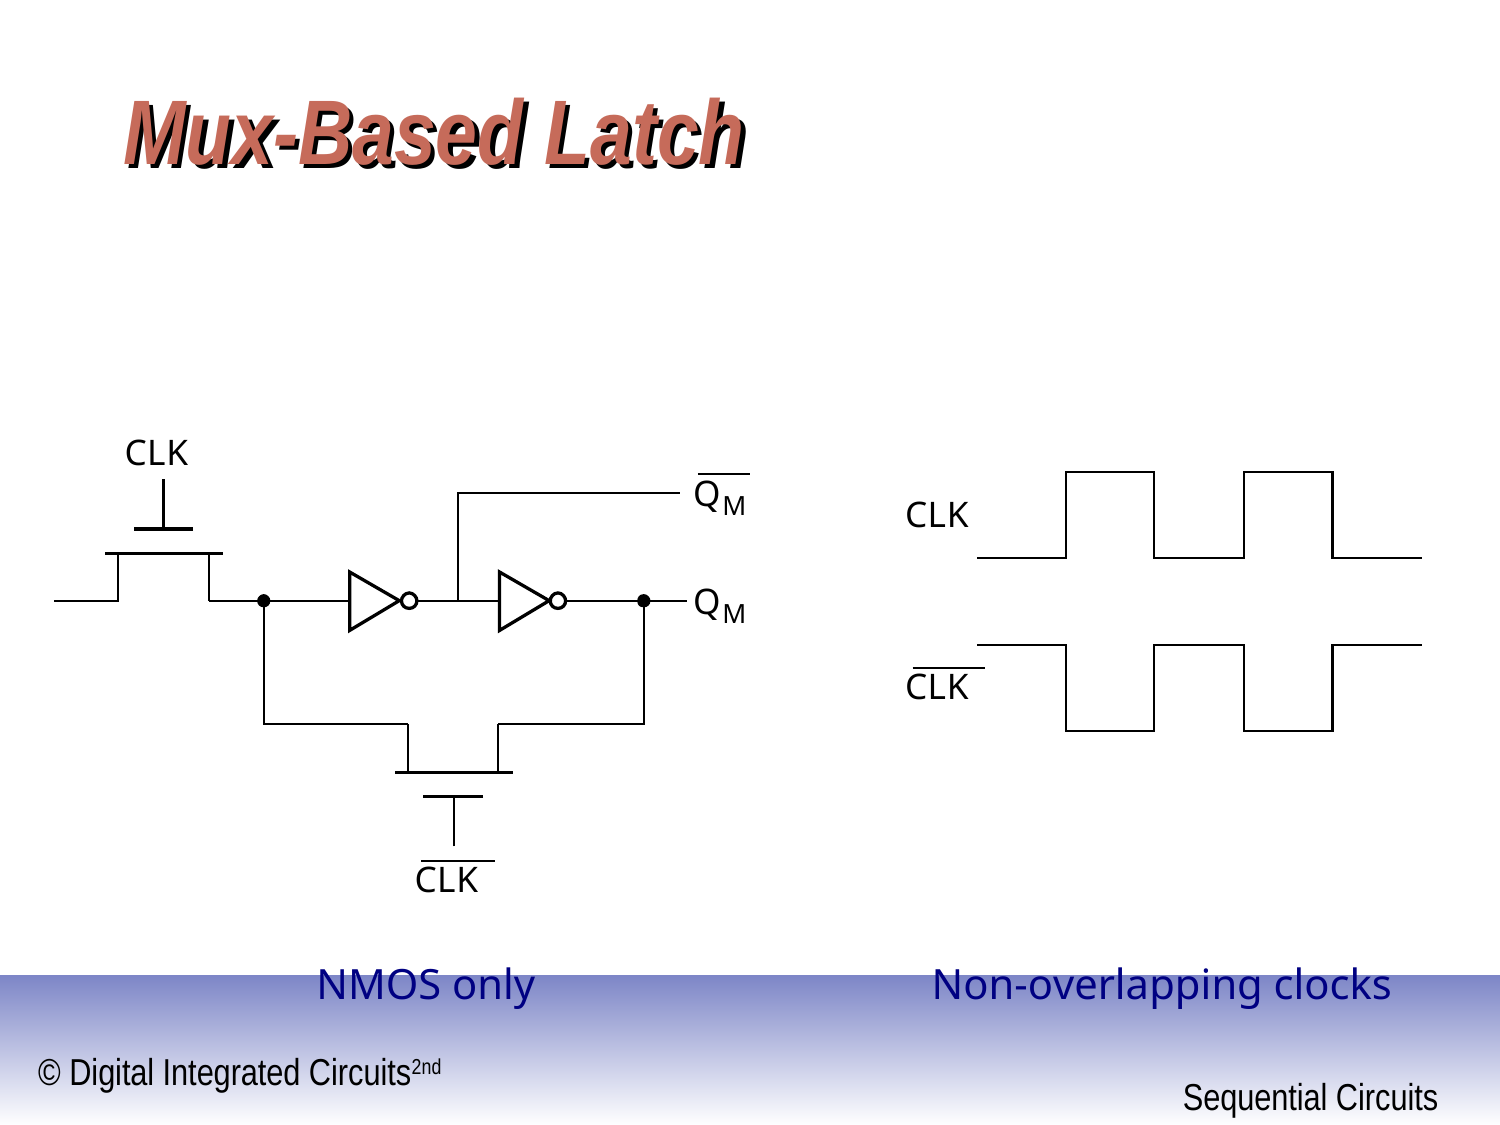

# Mux-Based Latch
NMOS only
Non-overlapping clocks